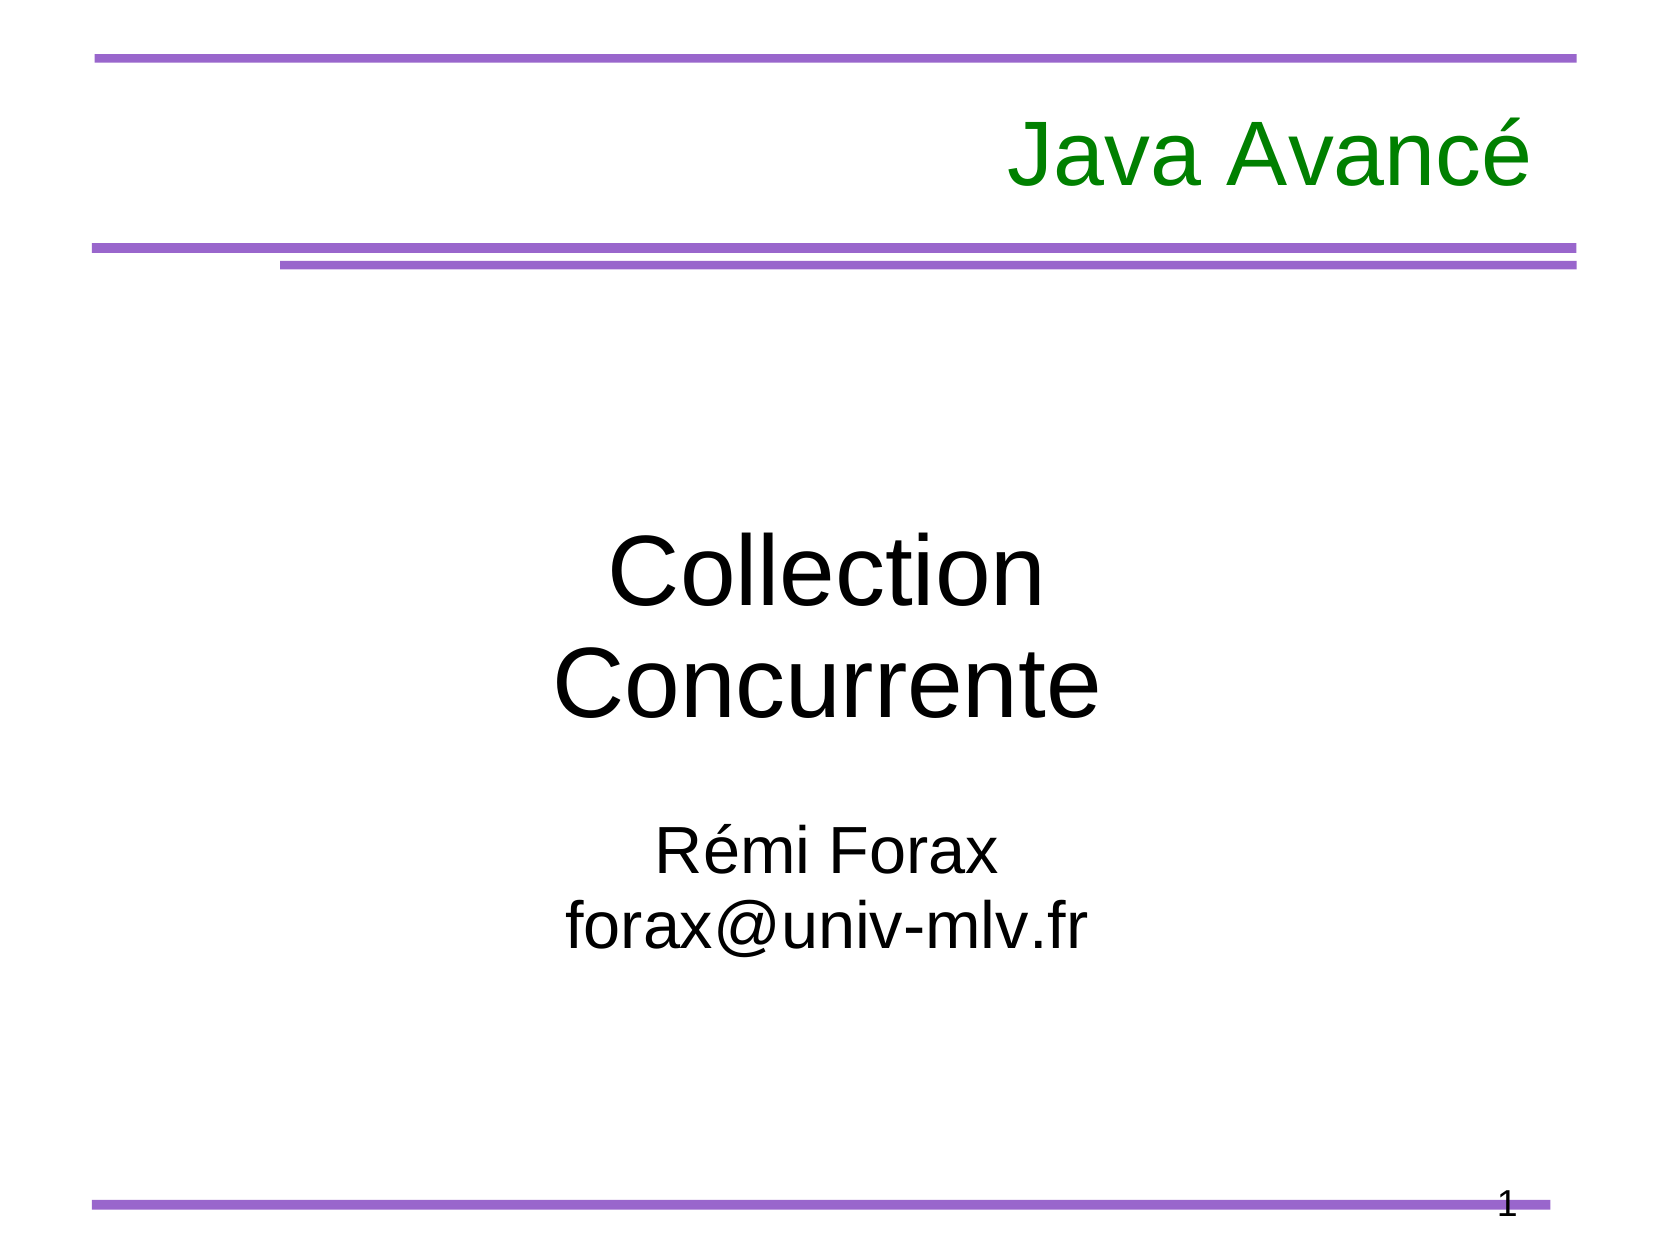

# Java Avancé
Collection
Concurrente
Rémi Forax
forax@univ-mlv.fr